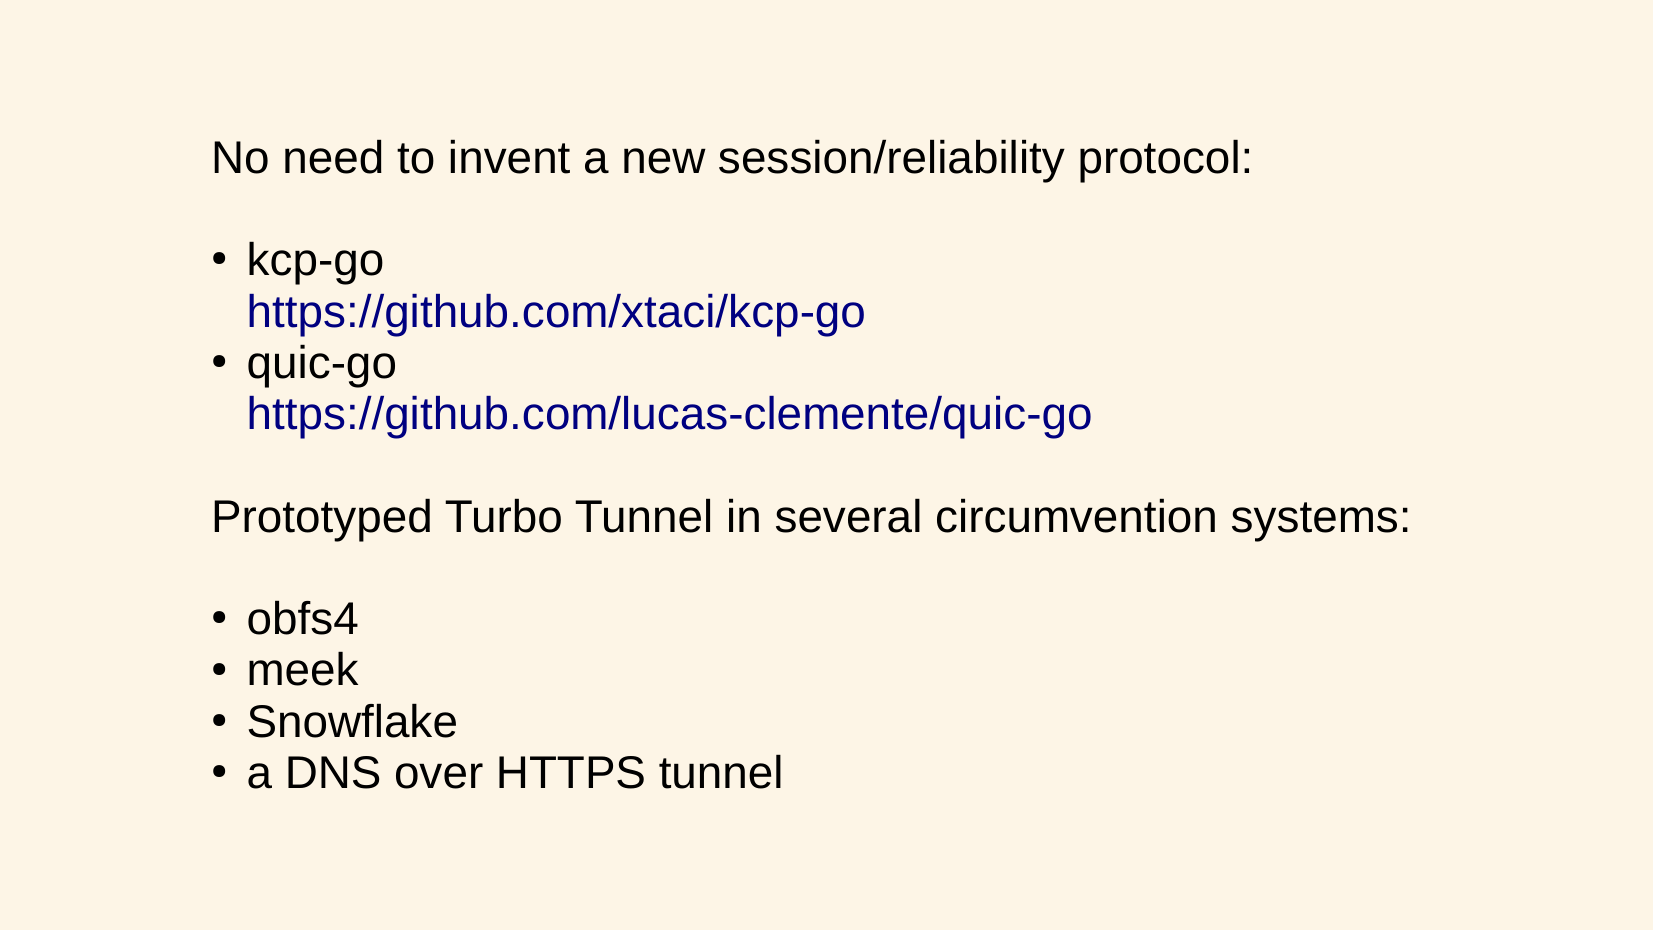

No need to invent a new session/reliability protocol:
kcp-go
https://github.com/xtaci/kcp-go
quic-go
https://github.com/lucas-clemente/quic-go
Prototyped Turbo Tunnel in several circumvention systems:
obfs4
meek
Snowflake
a DNS over HTTPS tunnel